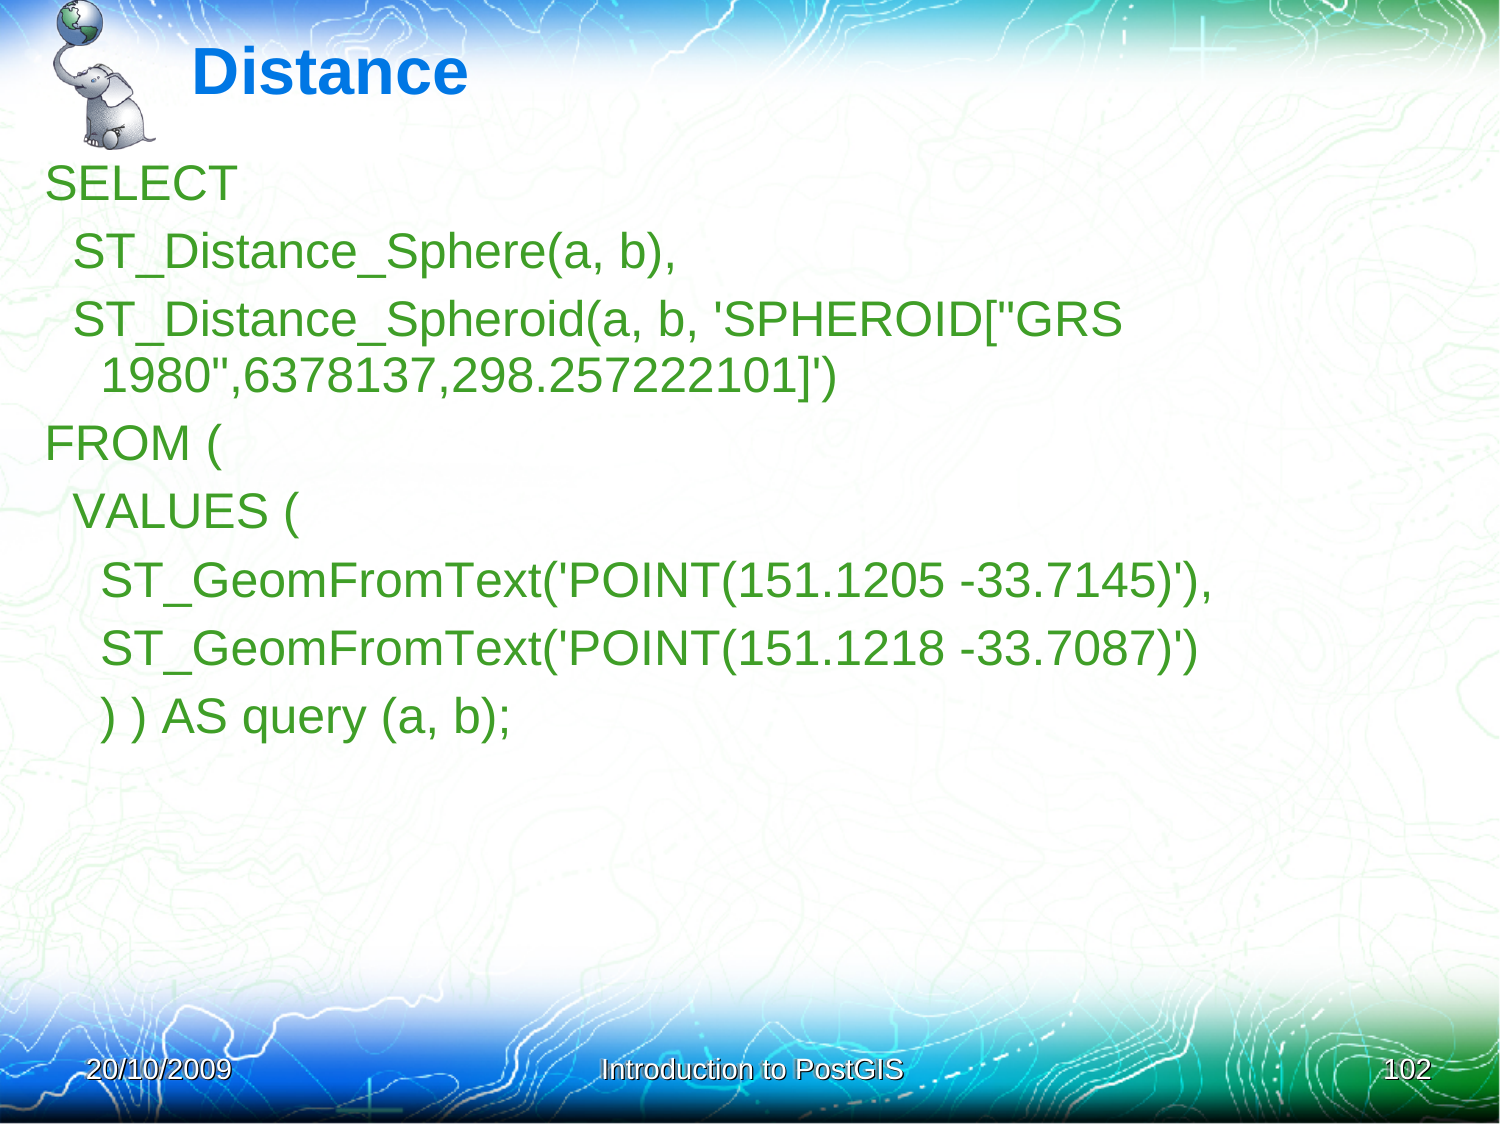

# Distance
SELECT
 ST_Distance_Sphere(a, b),
 ST_Distance_Spheroid(a, b, 'SPHEROID["GRS 1980",6378137,298.257222101]')
FROM (
 VALUES (
 ST_GeomFromText('POINT(151.1205 -33.7145)'),
 ST_GeomFromText('POINT(151.1218 -33.7087)')
 ) ) AS query (a, b);
20/10/2009
Introduction to PostGIS
102